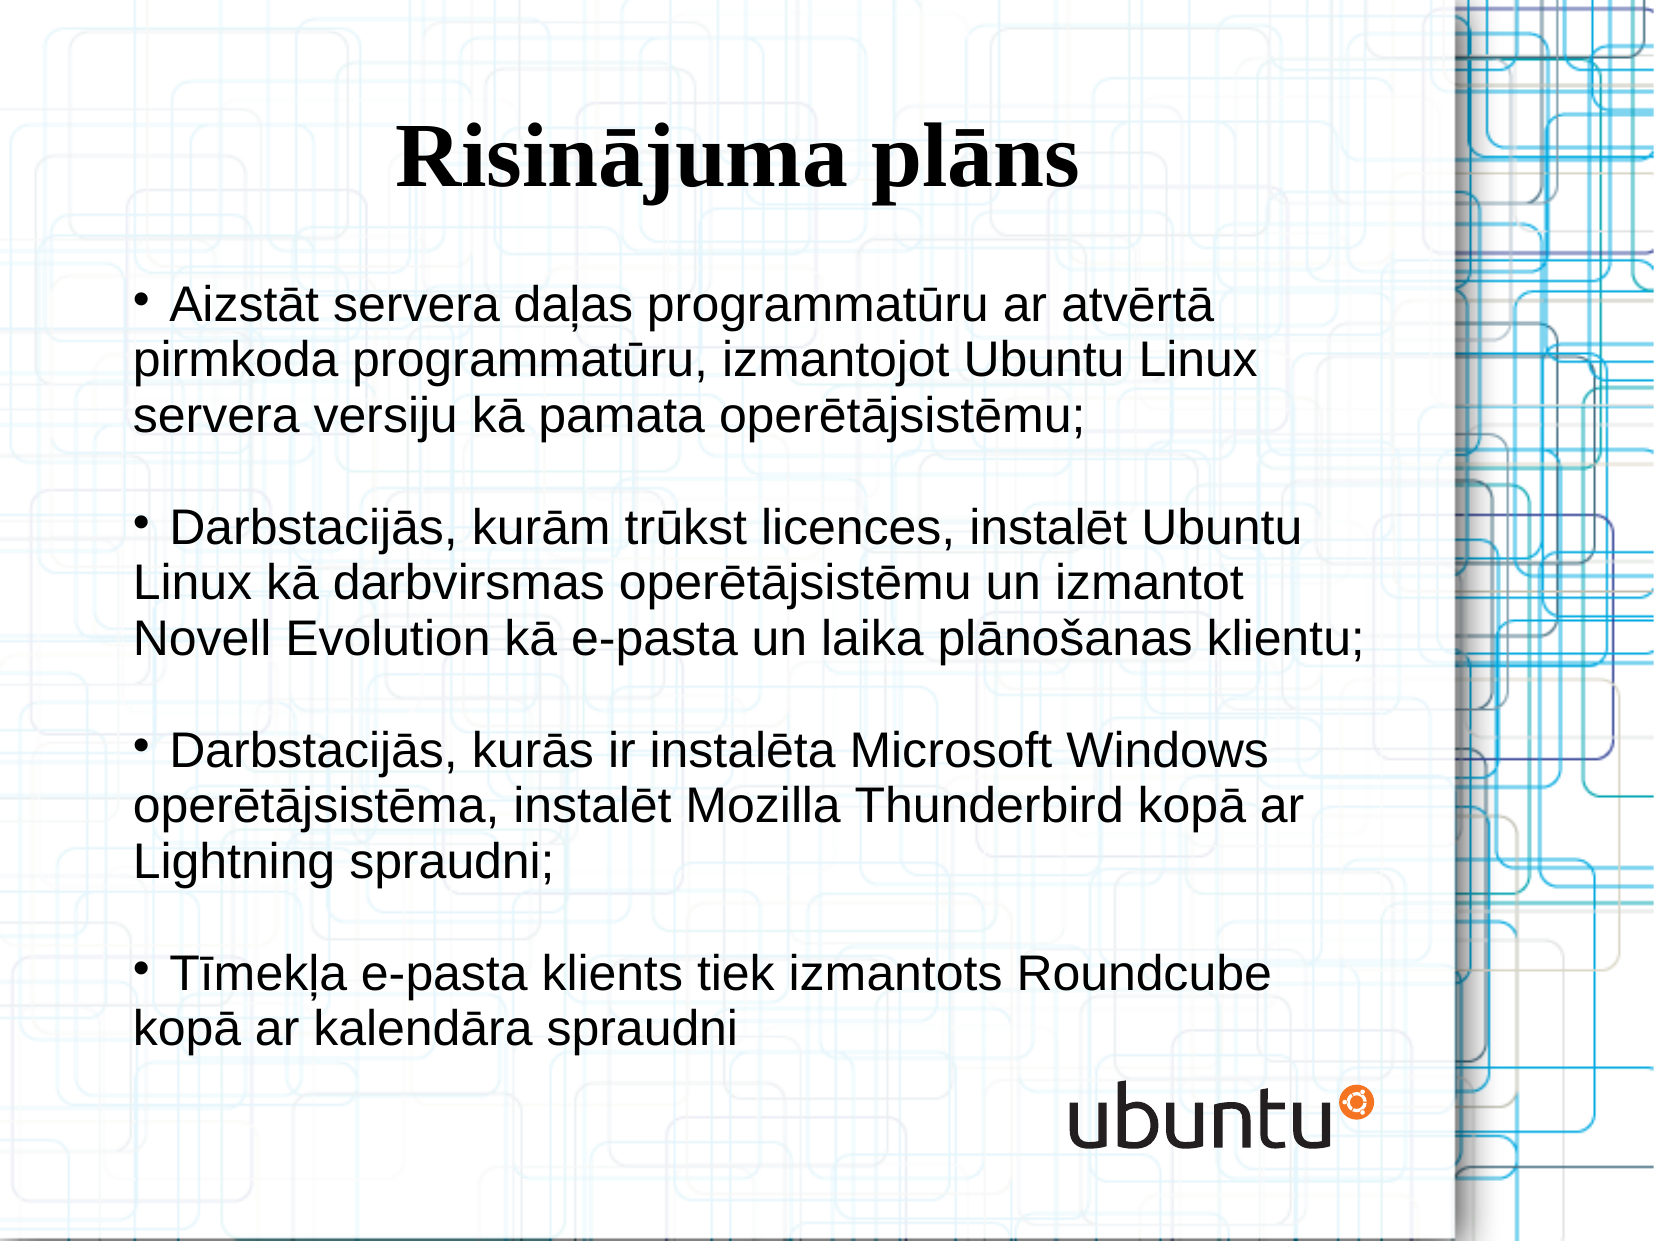

# Risinājuma plāns
 Aizstāt servera daļas programmatūru ar atvērtā pirmkoda programmatūru, izmantojot Ubuntu Linux servera versiju kā pamata operētājsistēmu;
 Darbstacijās, kurām trūkst licences, instalēt Ubuntu Linux kā darbvirsmas operētājsistēmu un izmantot Novell Evolution kā e-pasta un laika plānošanas klientu;
 Darbstacijās, kurās ir instalēta Microsoft Windows operētājsistēma, instalēt Mozilla Thunderbird kopā ar Lightning spraudni;
 Tīmekļa e-pasta klients tiek izmantots Roundcube kopā ar kalendāra spraudni